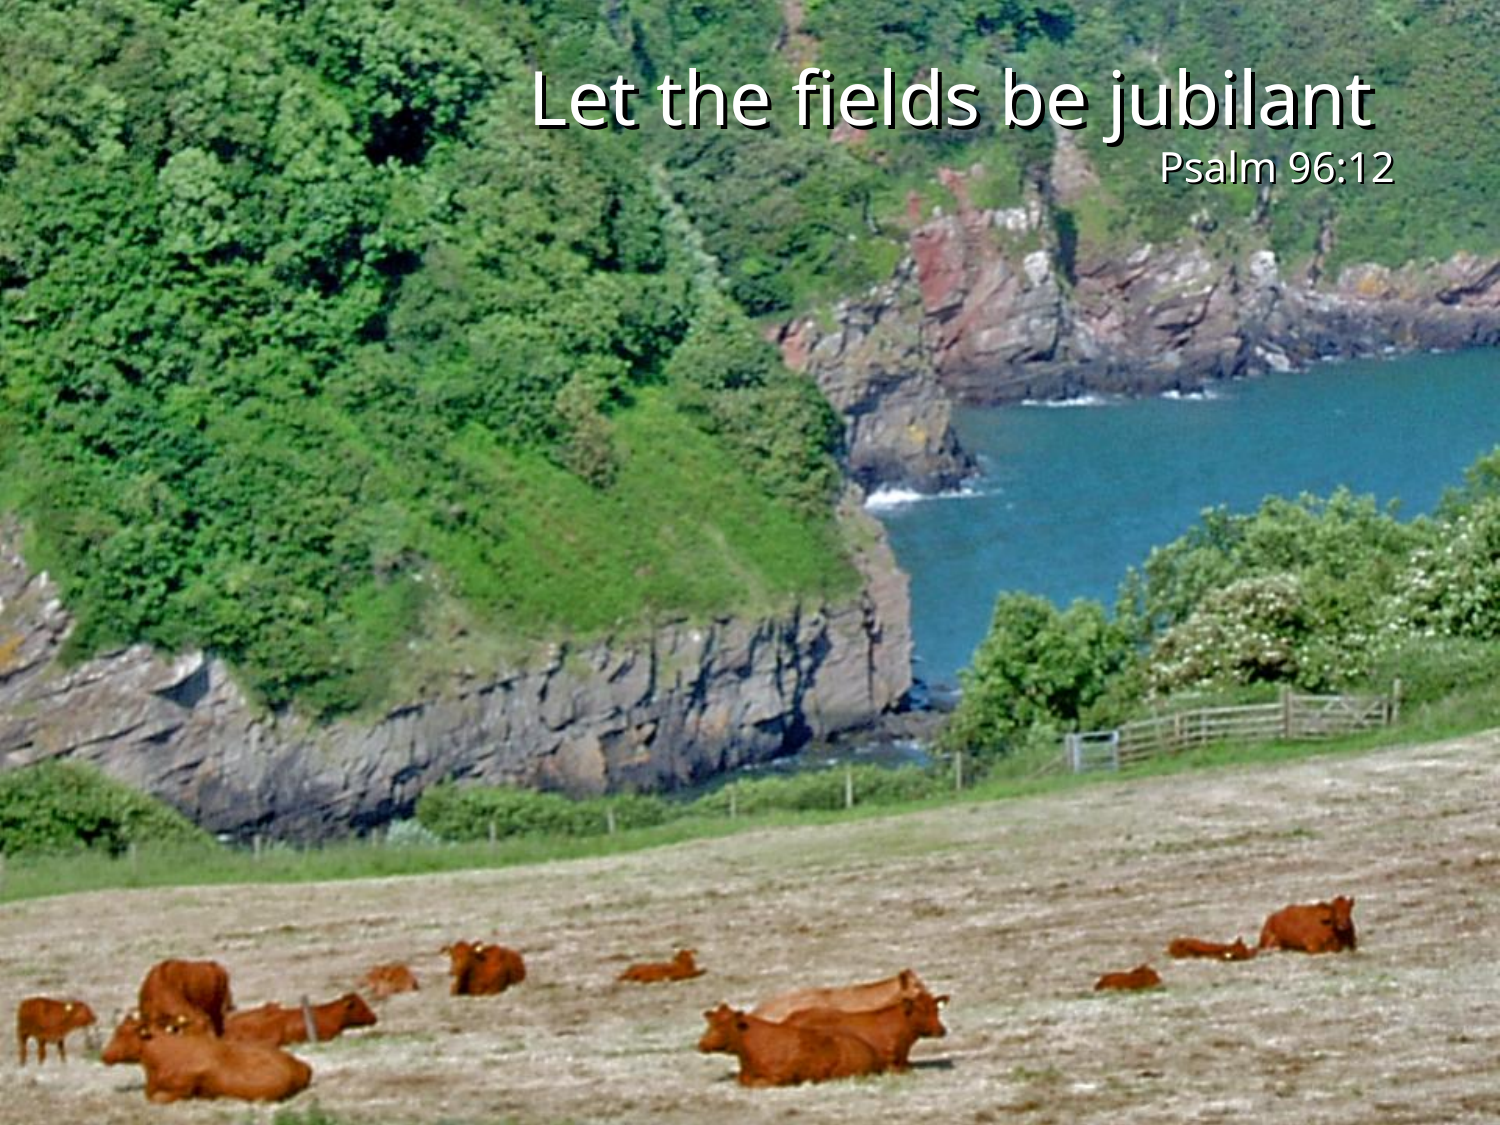

Let the fields be jubilant
Psalm 96:12